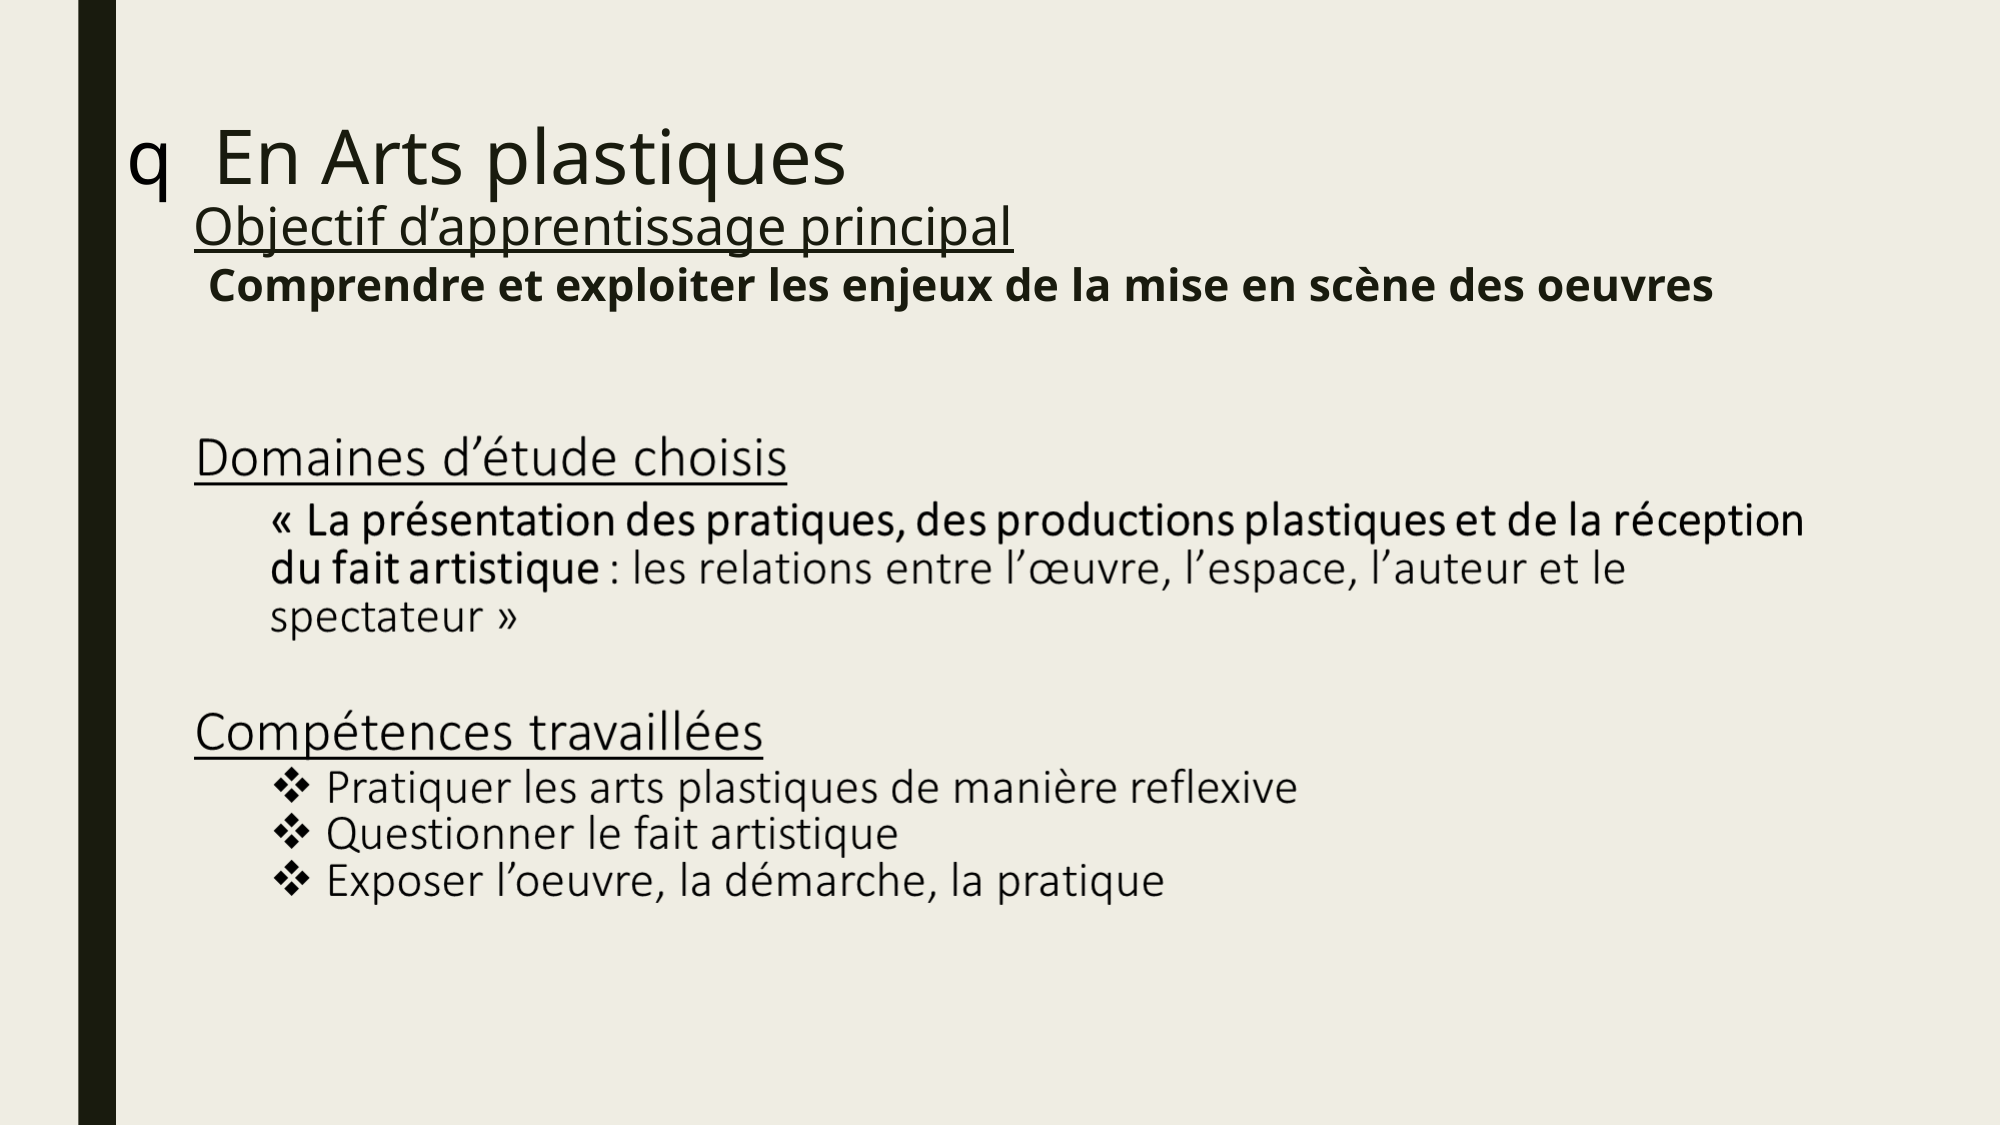

En Arts plastiques
 Objectif d’apprentissage principal
 	 Comprendre et exploiter les enjeux de la mise en scène des oeuvres